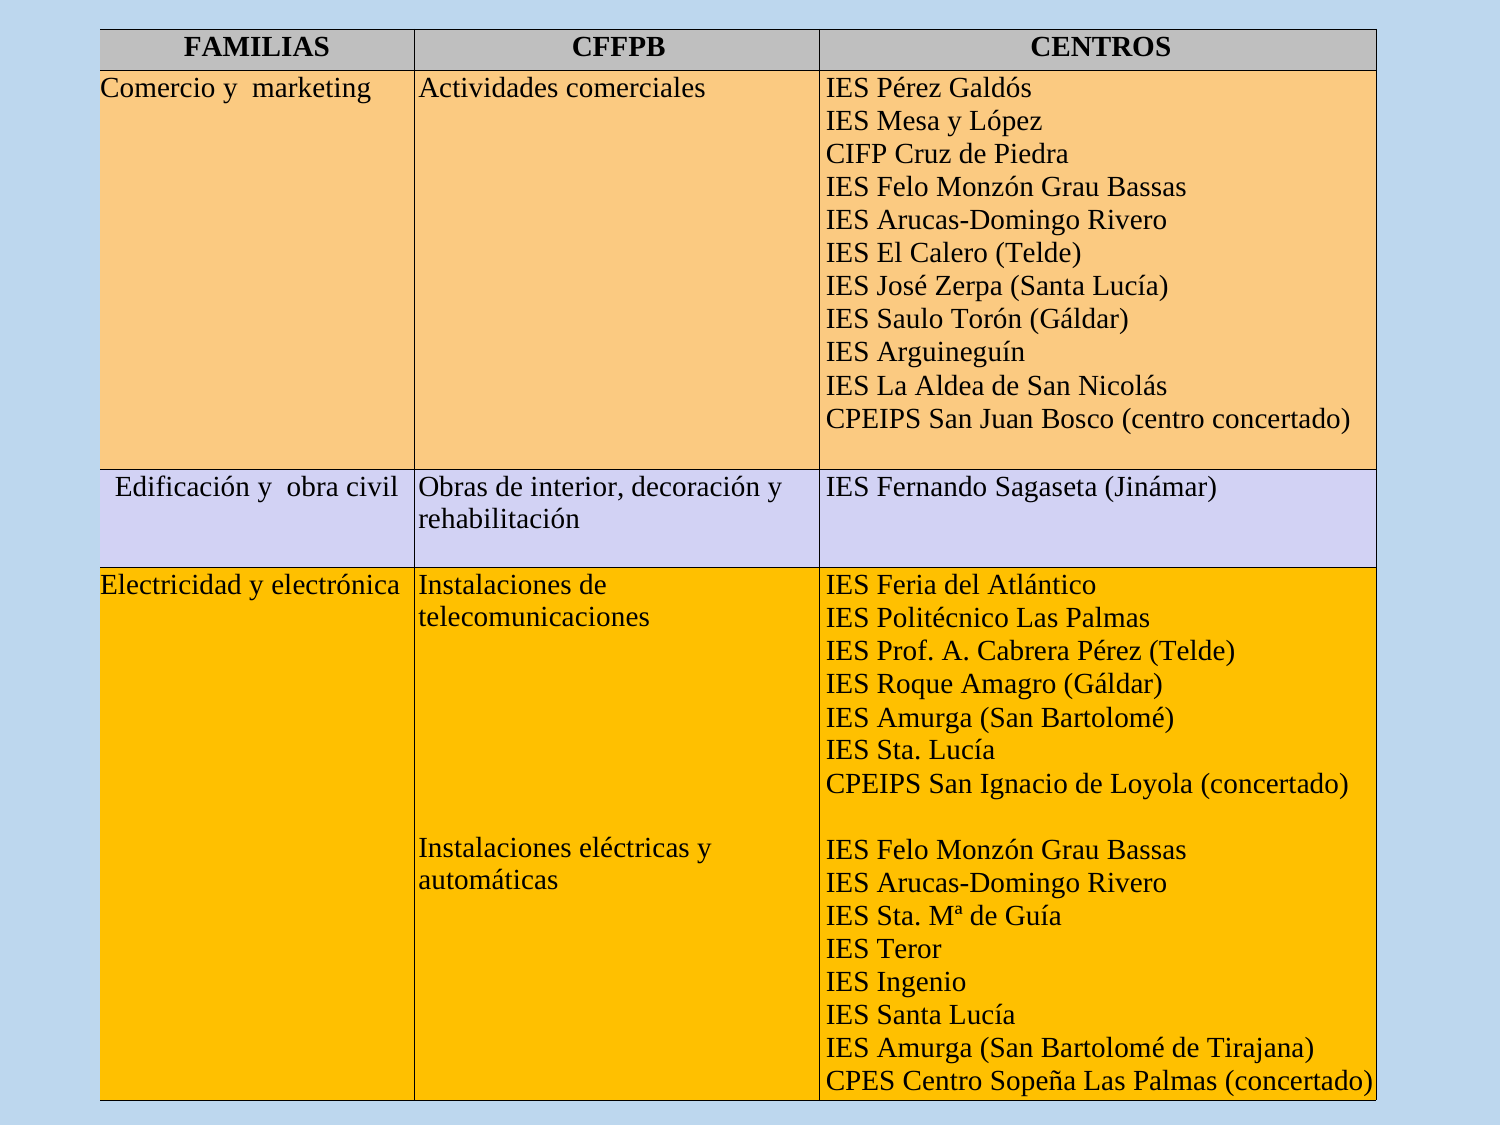

| FAMILIAS | CFFPB | CENTROS |
| --- | --- | --- |
| Comercio y marketing | Actividades comerciales | IES Pérez Galdós IES Mesa y López CIFP Cruz de Piedra IES Felo Monzón Grau Bassas IES Arucas-Domingo Rivero IES El Calero (Telde) IES José Zerpa (Santa Lucía) IES Saulo Torón (Gáldar) IES Arguineguín IES La Aldea de San Nicolás CPEIPS San Juan Bosco (centro concertado) |
| Edificación y obra civil | Obras de interior, decoración y rehabilitación | IES Fernando Sagaseta (Jinámar) |
| Electricidad y electrónica | Instalaciones de telecomunicaciones Instalaciones eléctricas y automáticas | IES Feria del Atlántico IES Politécnico Las Palmas IES Prof. A. Cabrera Pérez (Telde) IES Roque Amagro (Gáldar) IES Amurga (San Bartolomé) IES Sta. Lucía CPEIPS San Ignacio de Loyola (concertado) IES Felo Monzón Grau Bassas IES Arucas-Domingo Rivero IES Sta. Mª de Guía IES Teror IES Ingenio IES Santa Lucía IES Amurga (San Bartolomé de Tirajana) CPES Centro Sopeña Las Palmas (concertado) |